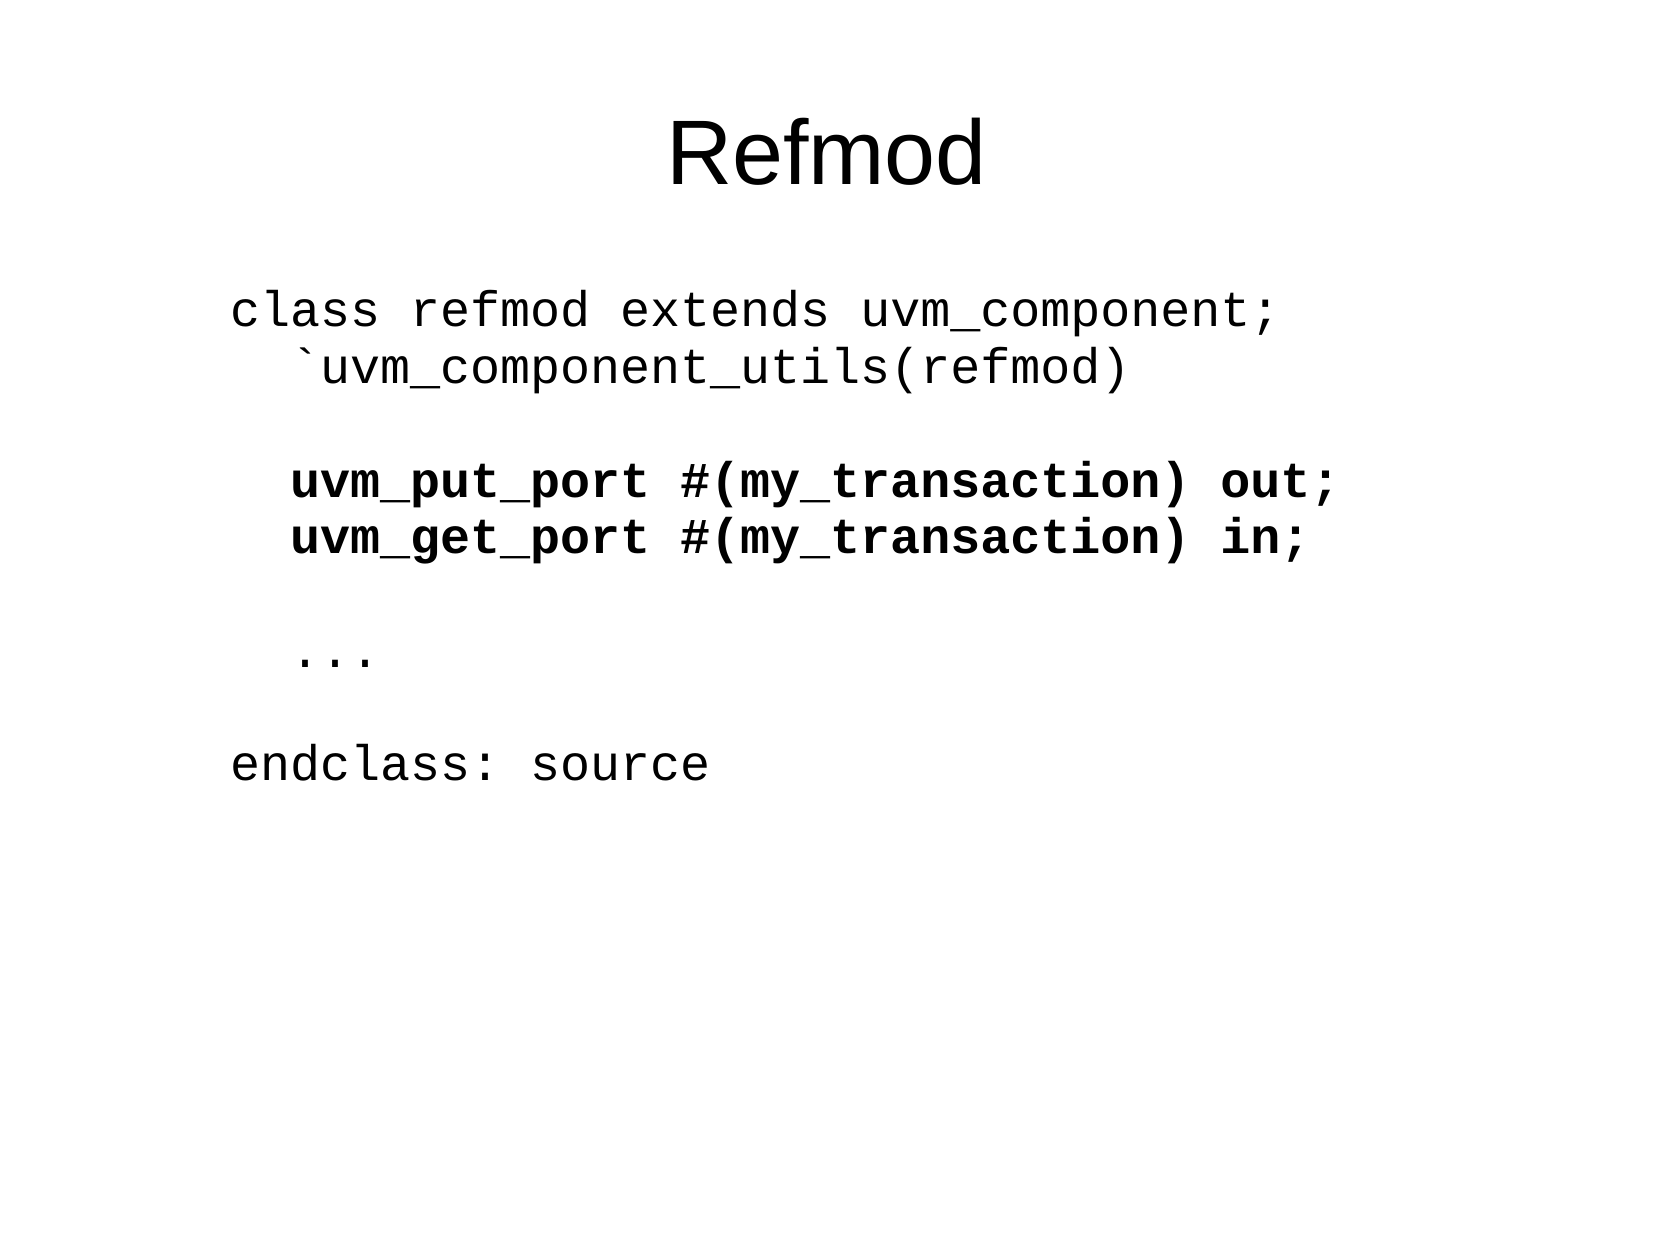

# Refmod
class refmod extends uvm_component;
 `uvm_component_utils(refmod)
 uvm_put_port #(my_transaction) out;
 uvm_get_port #(my_transaction) in;
 ...
endclass: source